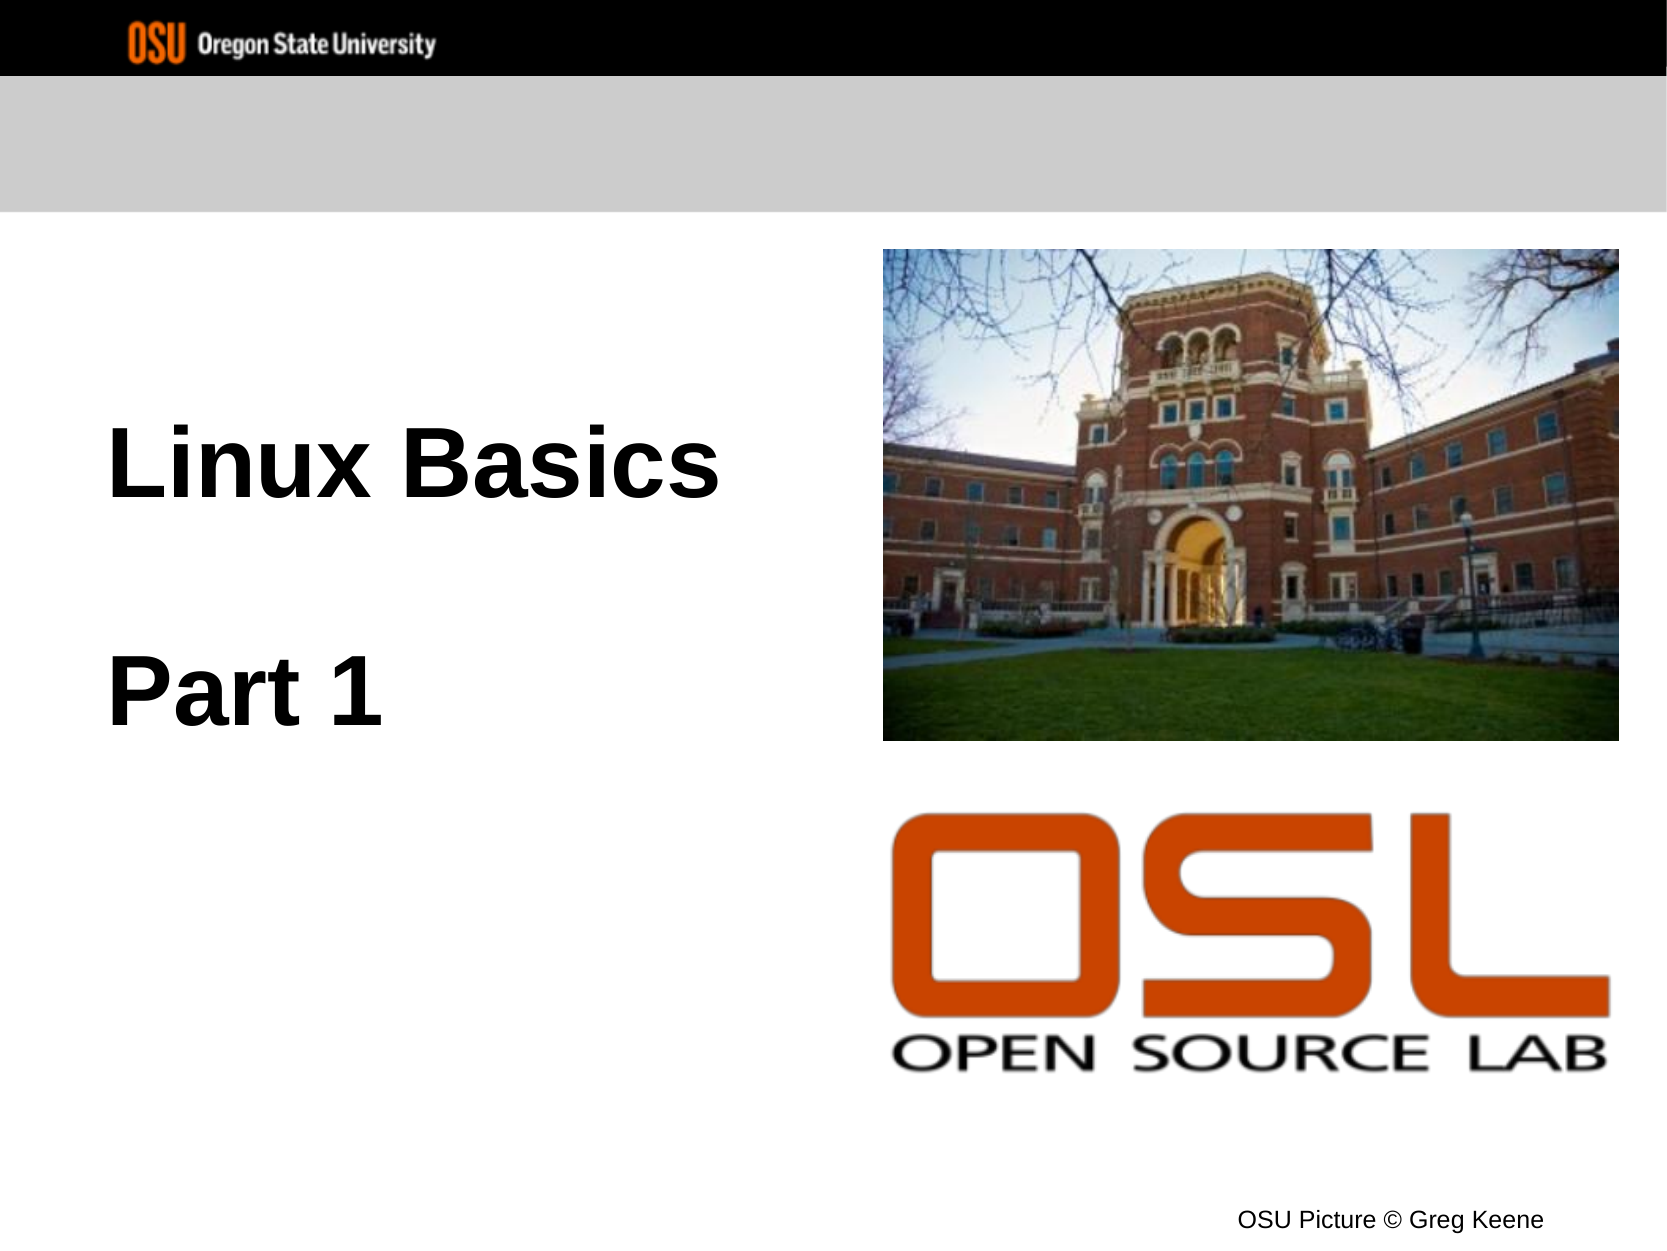

# Linux Basics Part 1
OSU Picture © Greg Keene